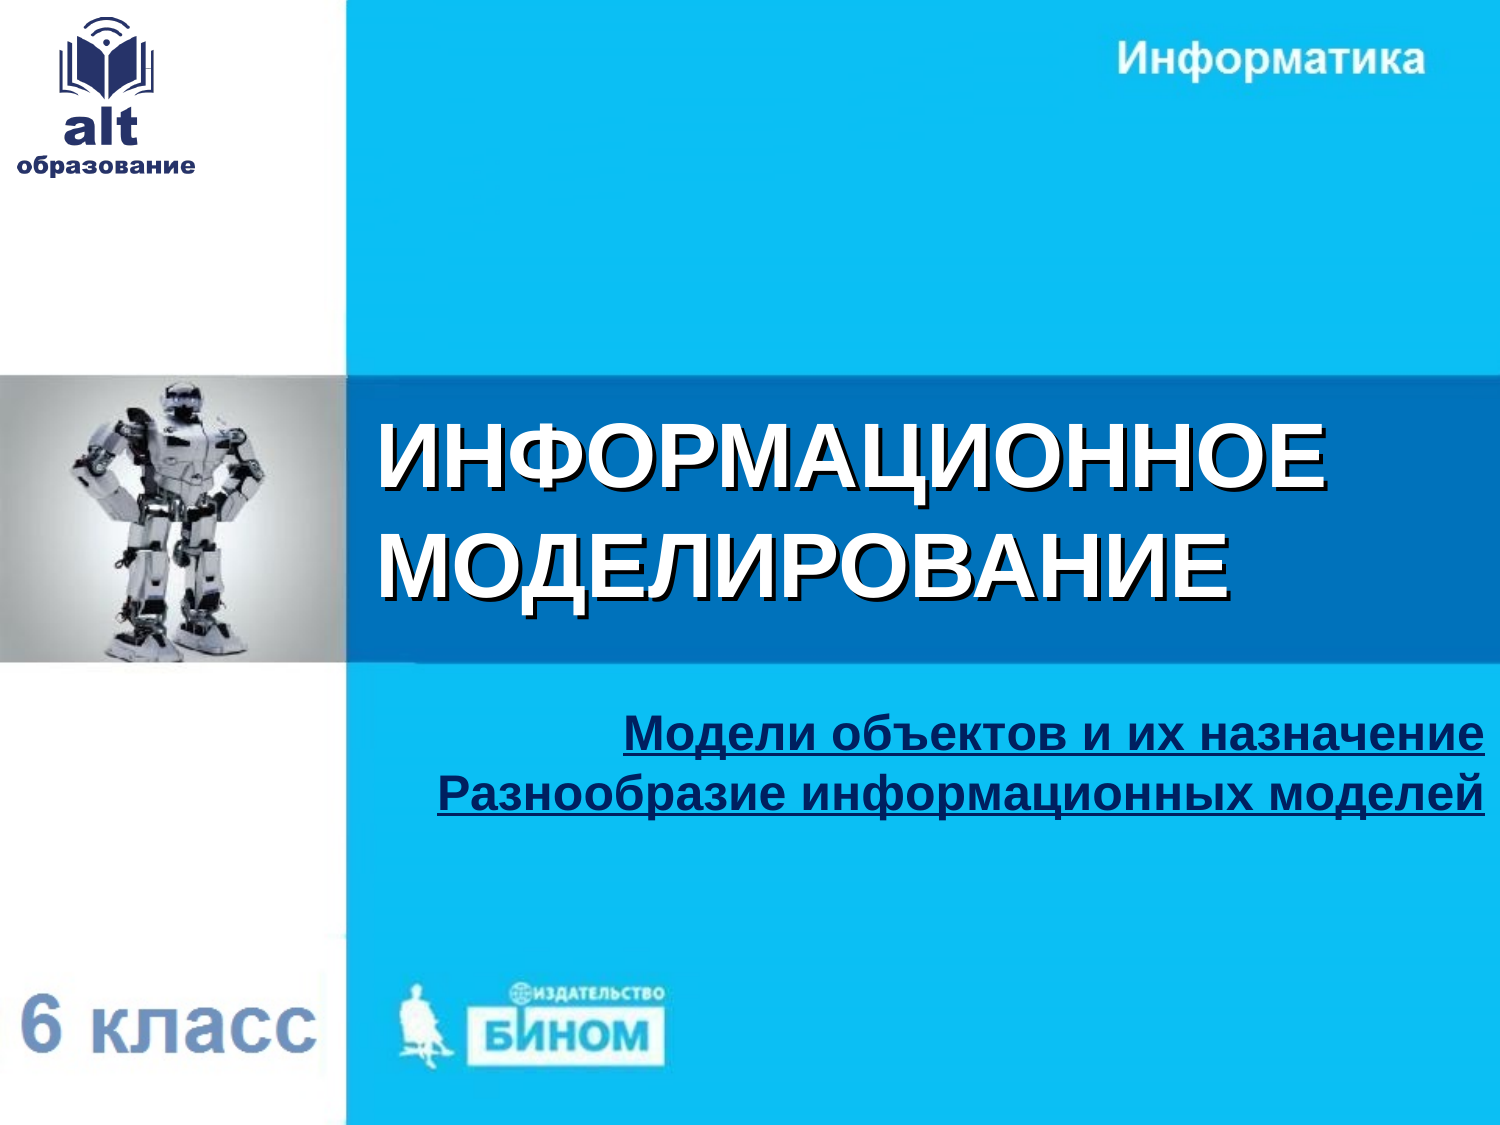

# ИНФОРМАЦИОННОЕ МОДЕЛИРОВАНИЕ
Модели объектов и их назначение
Разнообразие информационных моделей